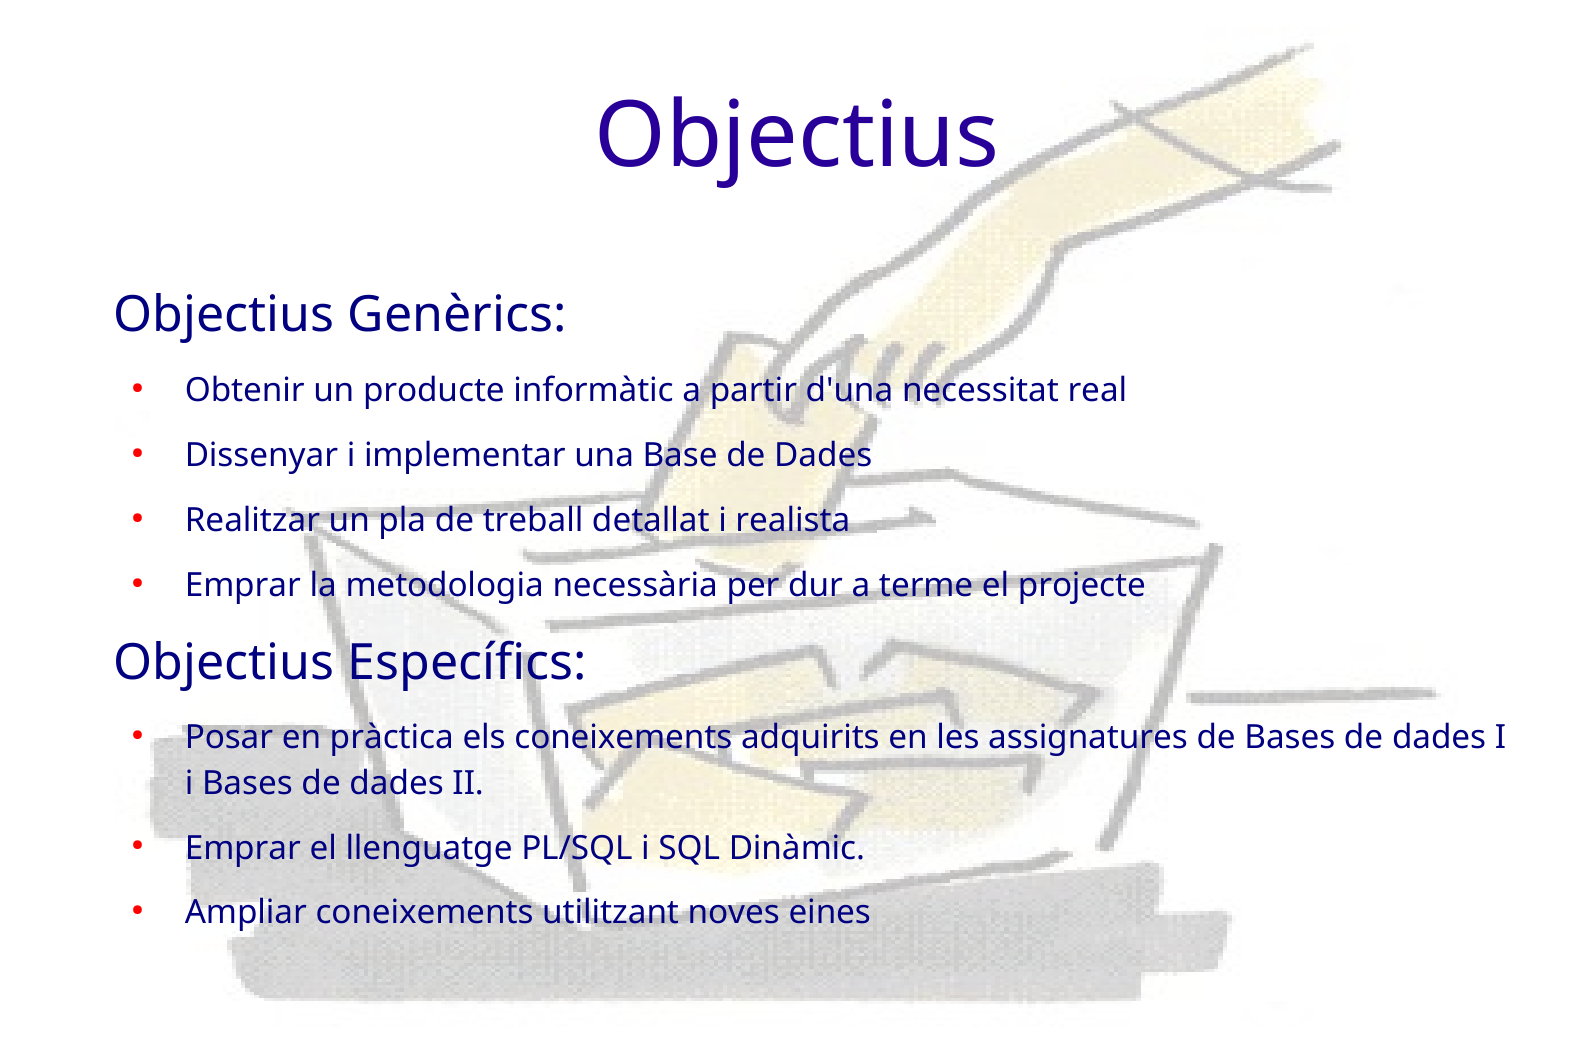

# Objectius
Objectius Genèrics:
Obtenir un producte informàtic a partir d'una necessitat real
Dissenyar i implementar una Base de Dades
Realitzar un pla de treball detallat i realista
Emprar la metodologia necessària per dur a terme el projecte
Objectius Específics:
Posar en pràctica els coneixements adquirits en les assignatures de Bases de dades I i Bases de dades II.
Emprar el llenguatge PL/SQL i SQL Dinàmic.
Ampliar coneixements utilitzant noves eines